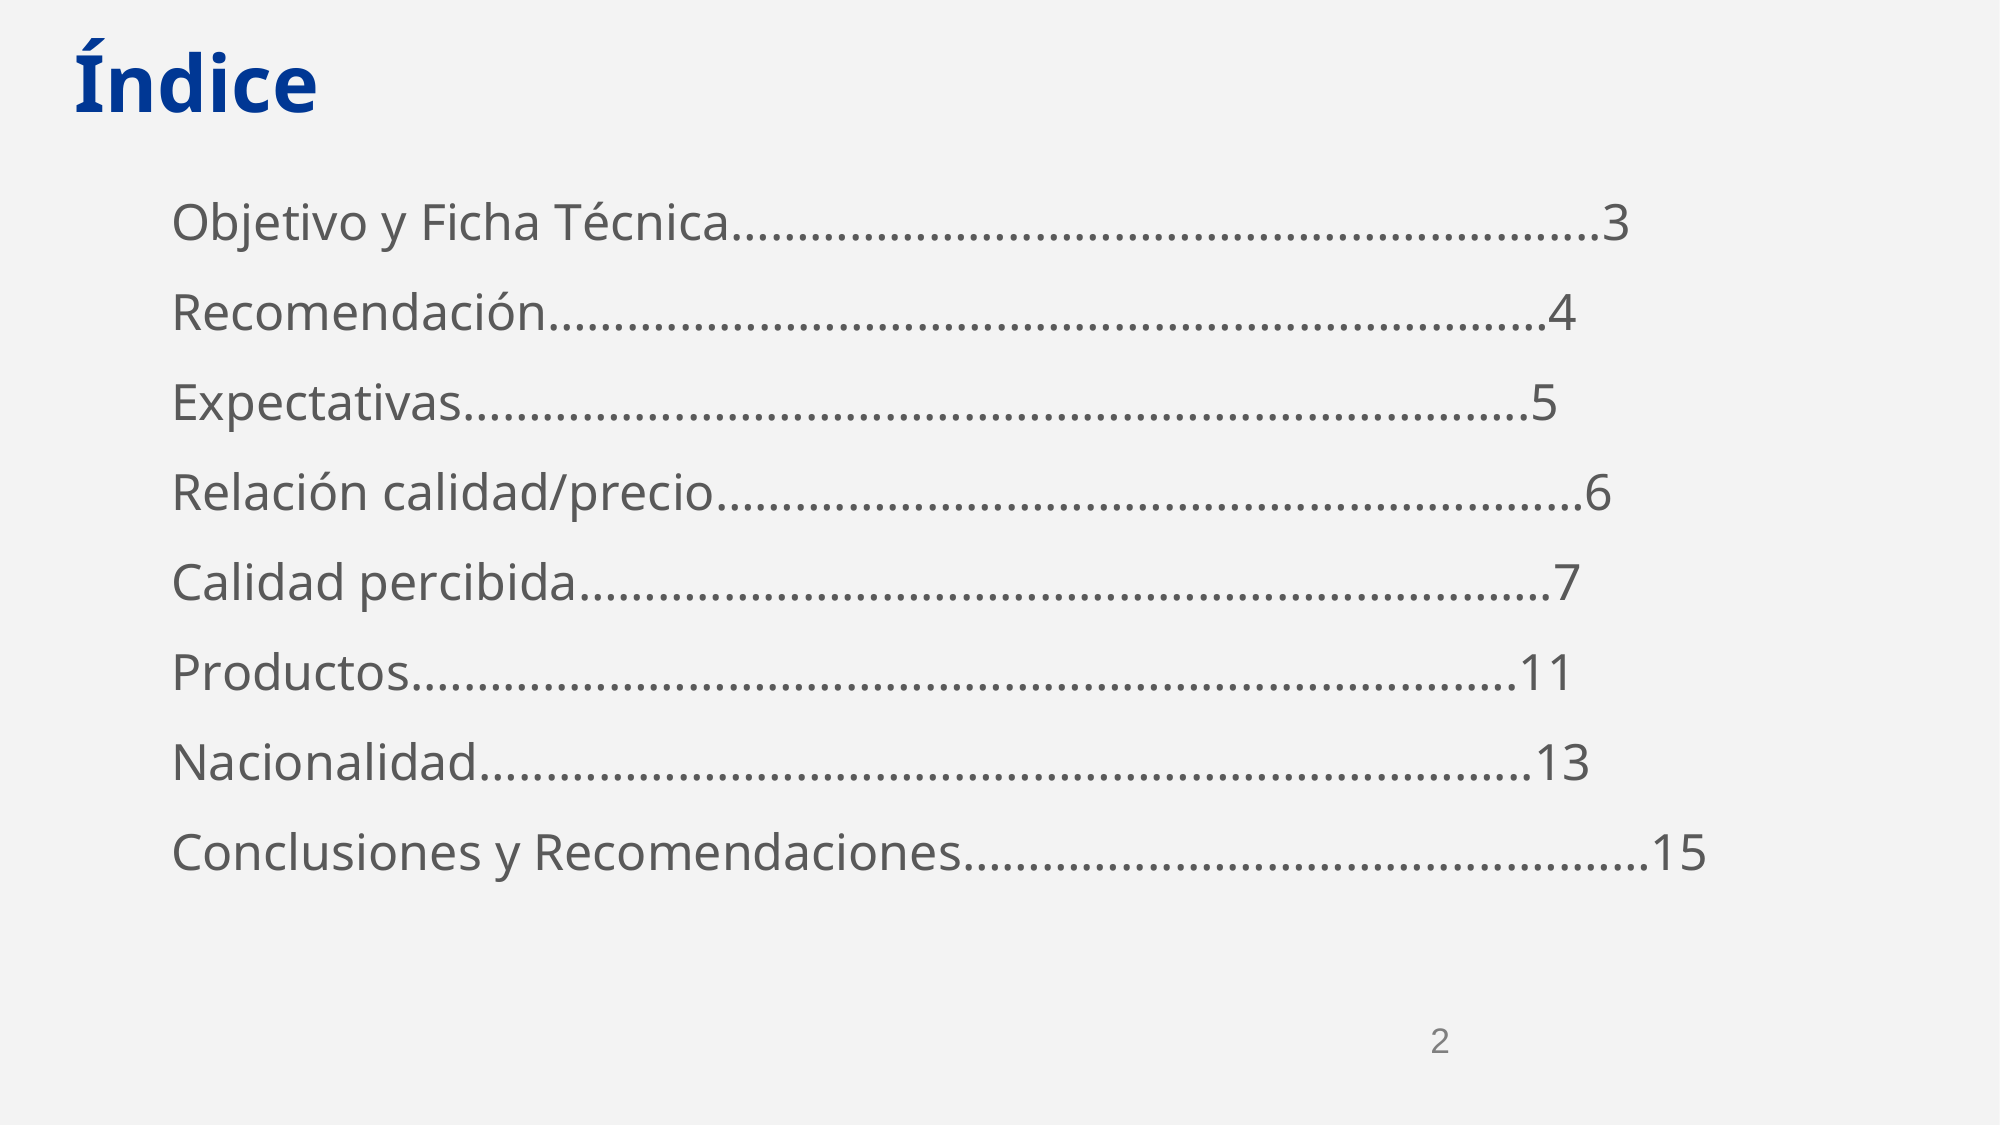

Índice
Objetivo y Ficha Técnica…………………..……………………………...…....3
Recomendación……….………………………………………...………………4
Expectativas………….….……………………………………..………………..5
Relación calidad/precio……….……………………………..…………………6
Calidad percibida………..………………………………………………..…….7
Productos.………..……………………………………………...…………..….11
Nacionalidad…...…………………………………………………..…………...13
Conclusiones y Recomendaciones………….....……………….......….……15